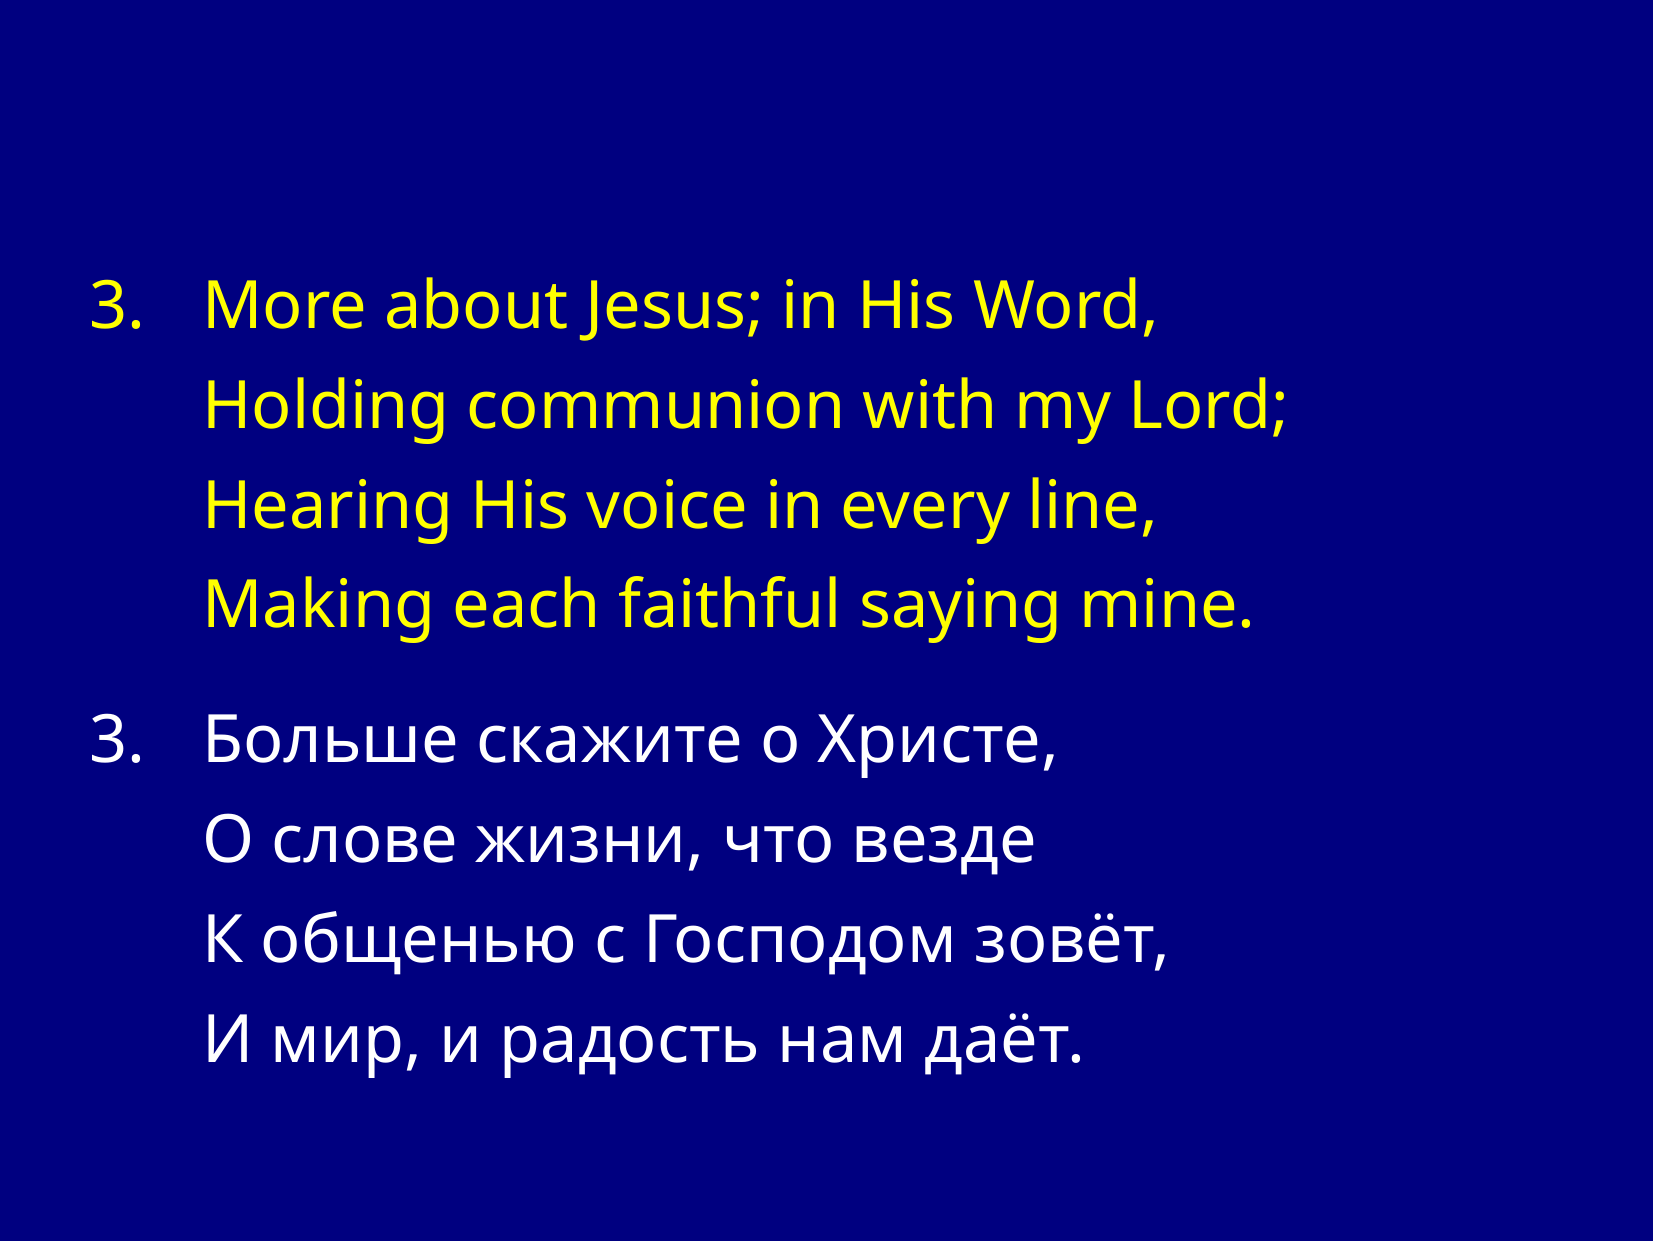

3.	More about Jesus; in His Word,
	Holding communion with my Lord;
	Hearing His voice in every line,
	Making each faithful saying mine.
3.	Больше скажите о Христе,
	О слове жизни, что везде
	К общенью с Господом зовёт,
	И мир, и радость нам даёт.